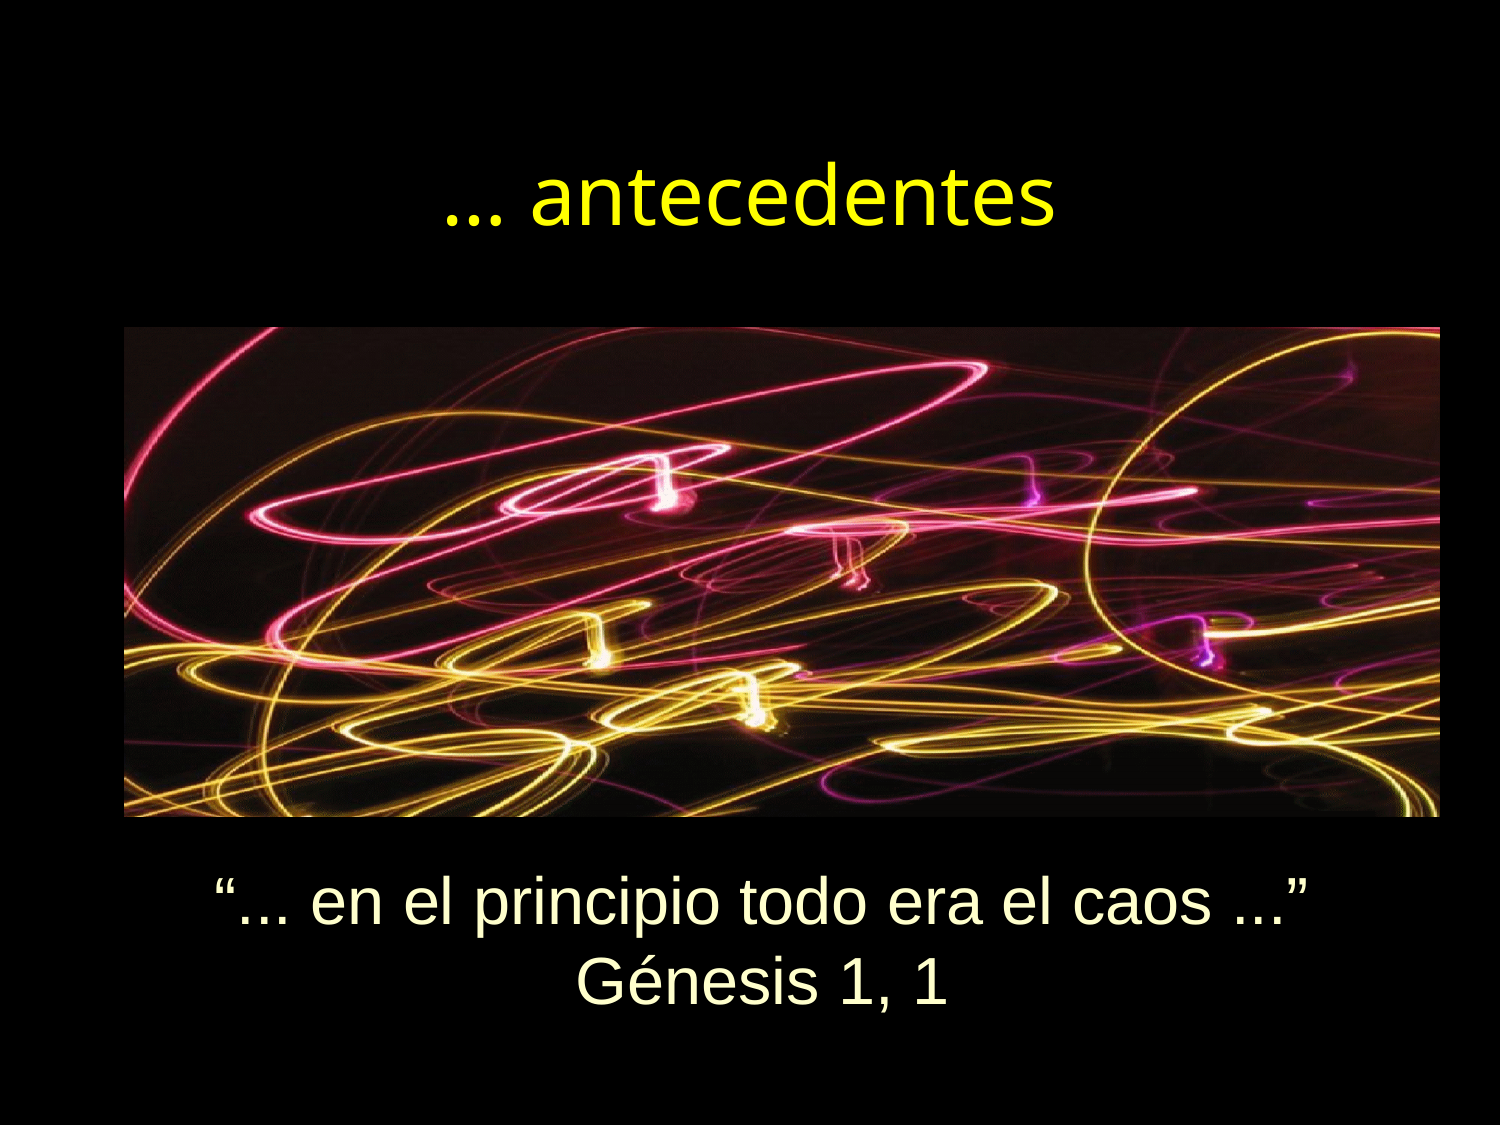

# … antecedentes
“... en el principio todo era el caos ...” Génesis 1, 1